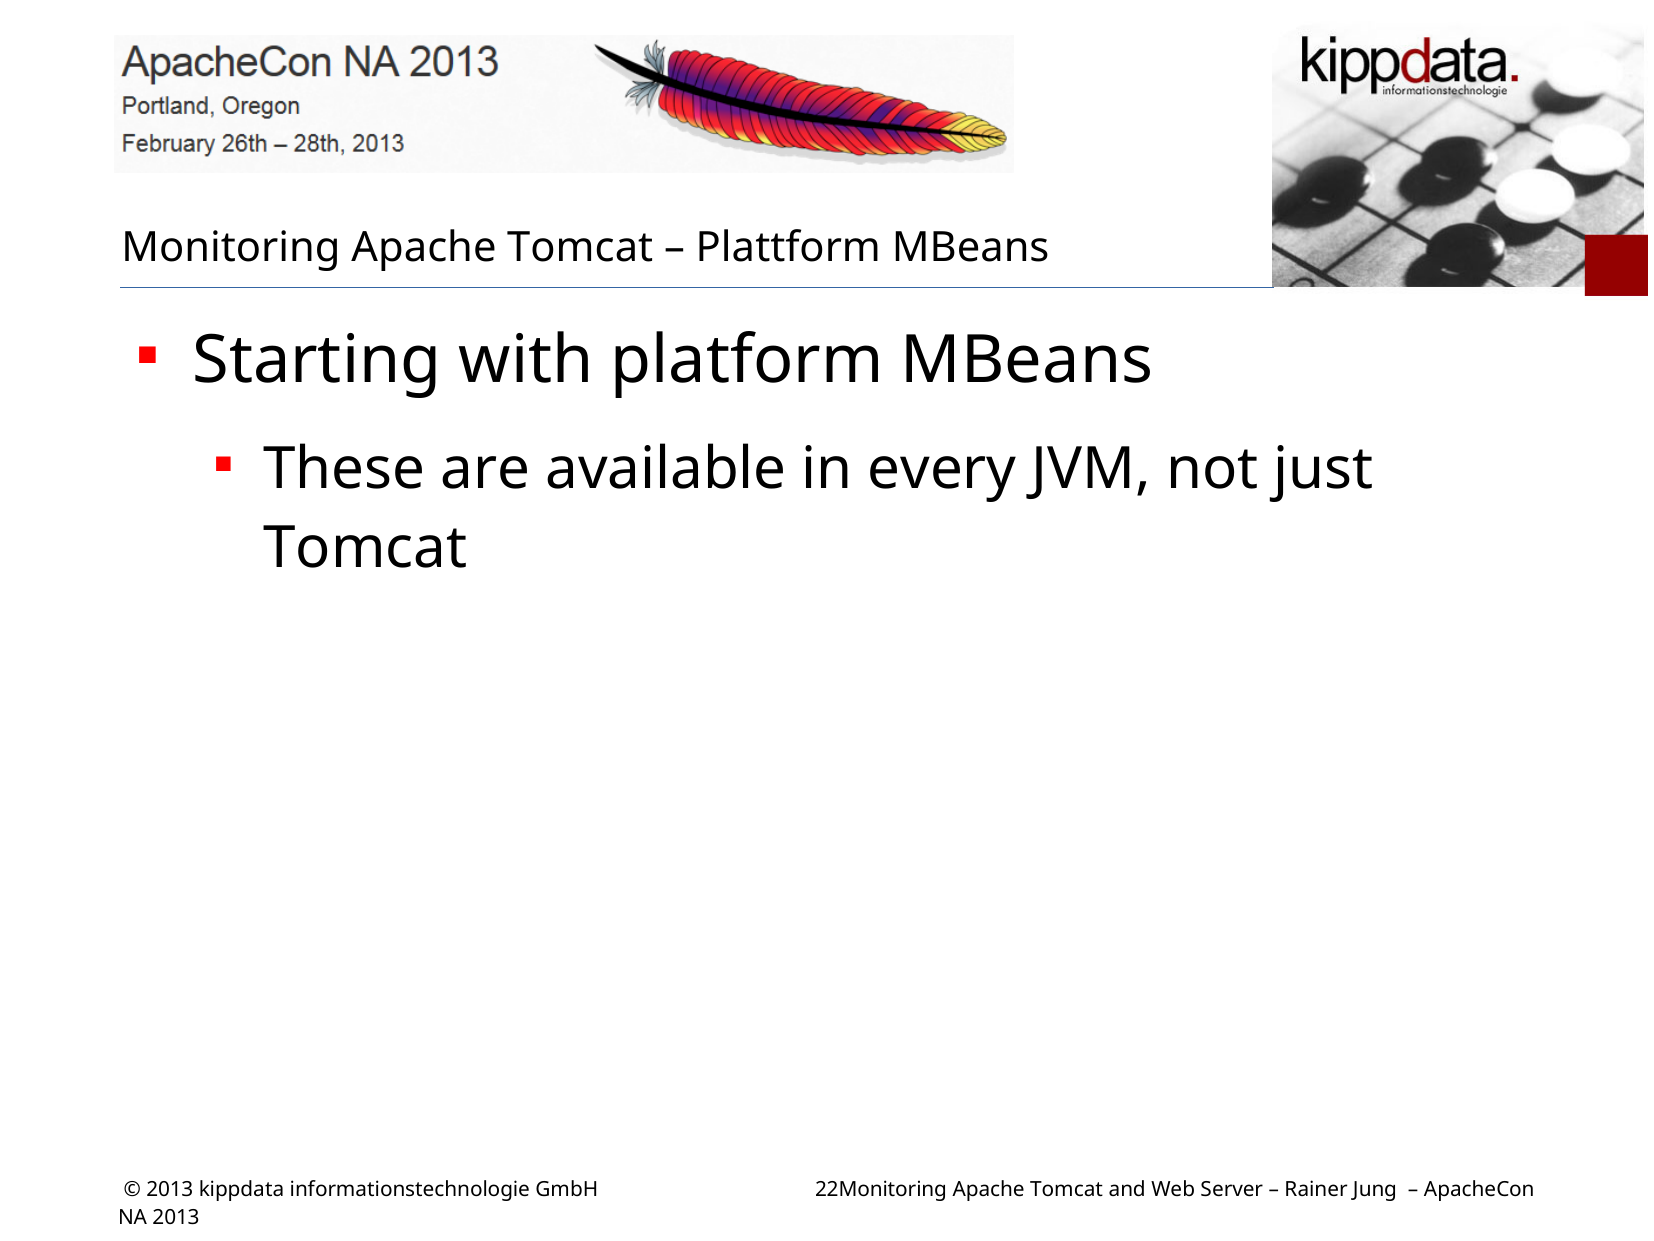

# Monitoring Apache Tomcat – Plattform MBeans
Starting with platform MBeans
These are available in every JVM, not just Tomcat